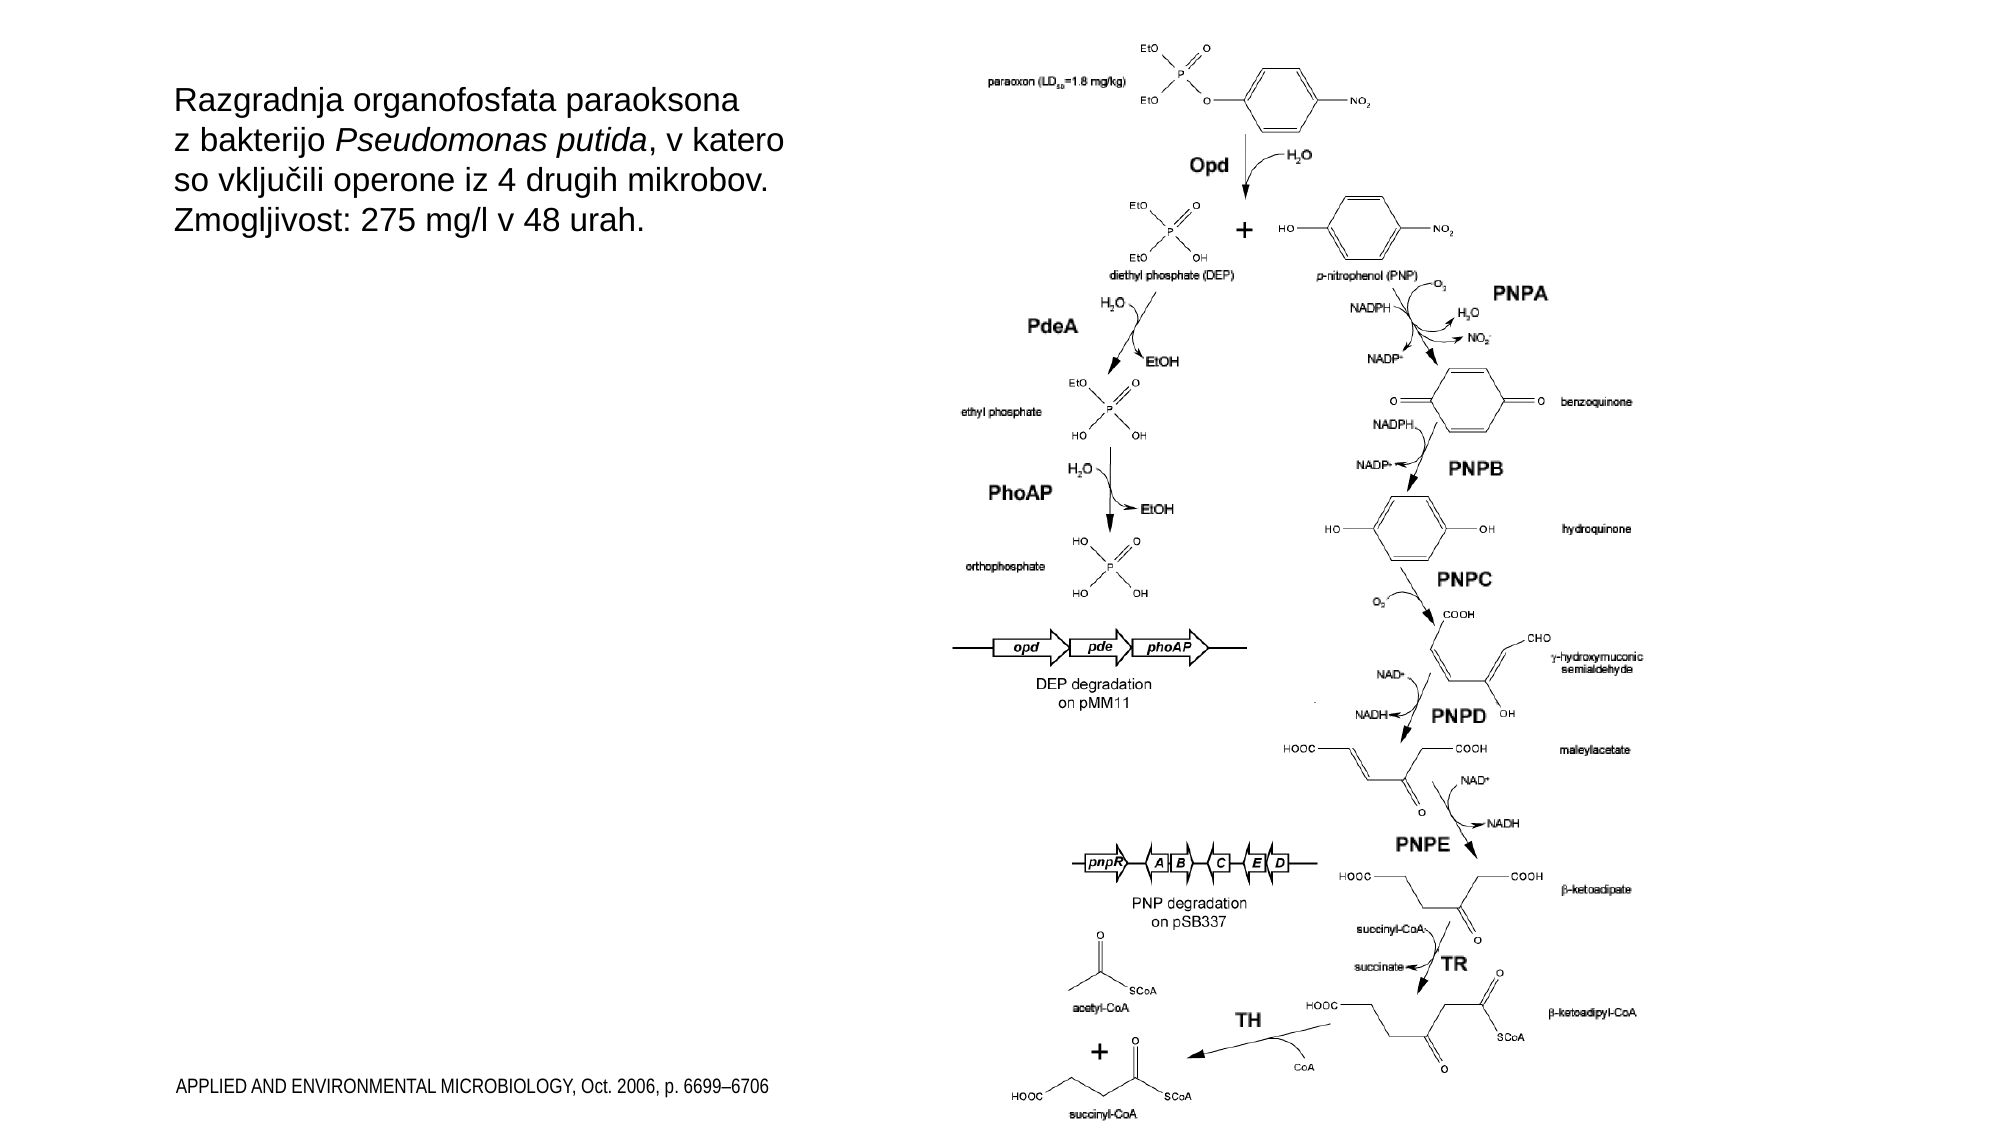

Razgradnja organofosfata paraoksona
z bakterijo Pseudomonas putida, v katero
so vključili operone iz 4 drugih mikrobov.
Zmogljivost: 275 mg/l v 48 urah.
APPLIED AND ENVIRONMENTAL MICROBIOLOGY, Oct. 2006, p. 6699–6706